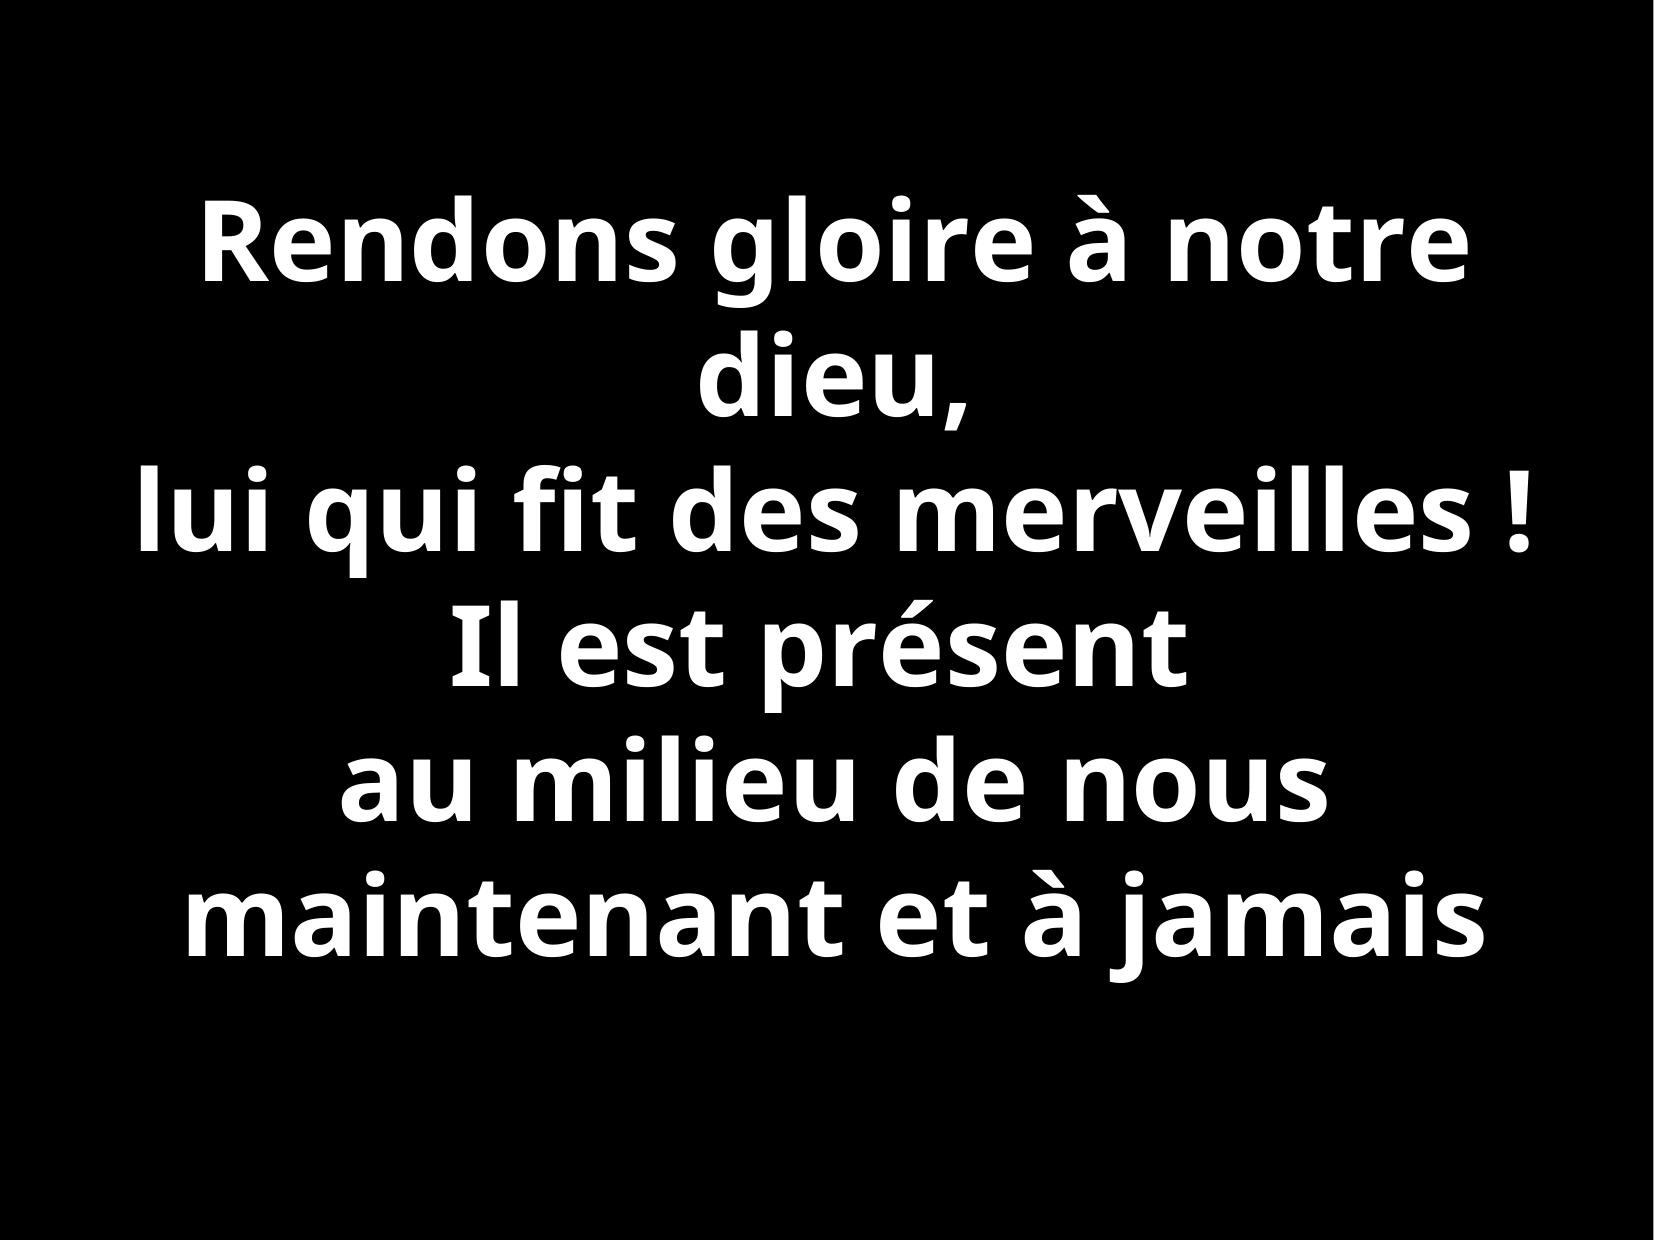

# Rendons gloire à notre dieu, lui qui fit des merveilles ! Il est présent au milieu de nous maintenant et à jamais